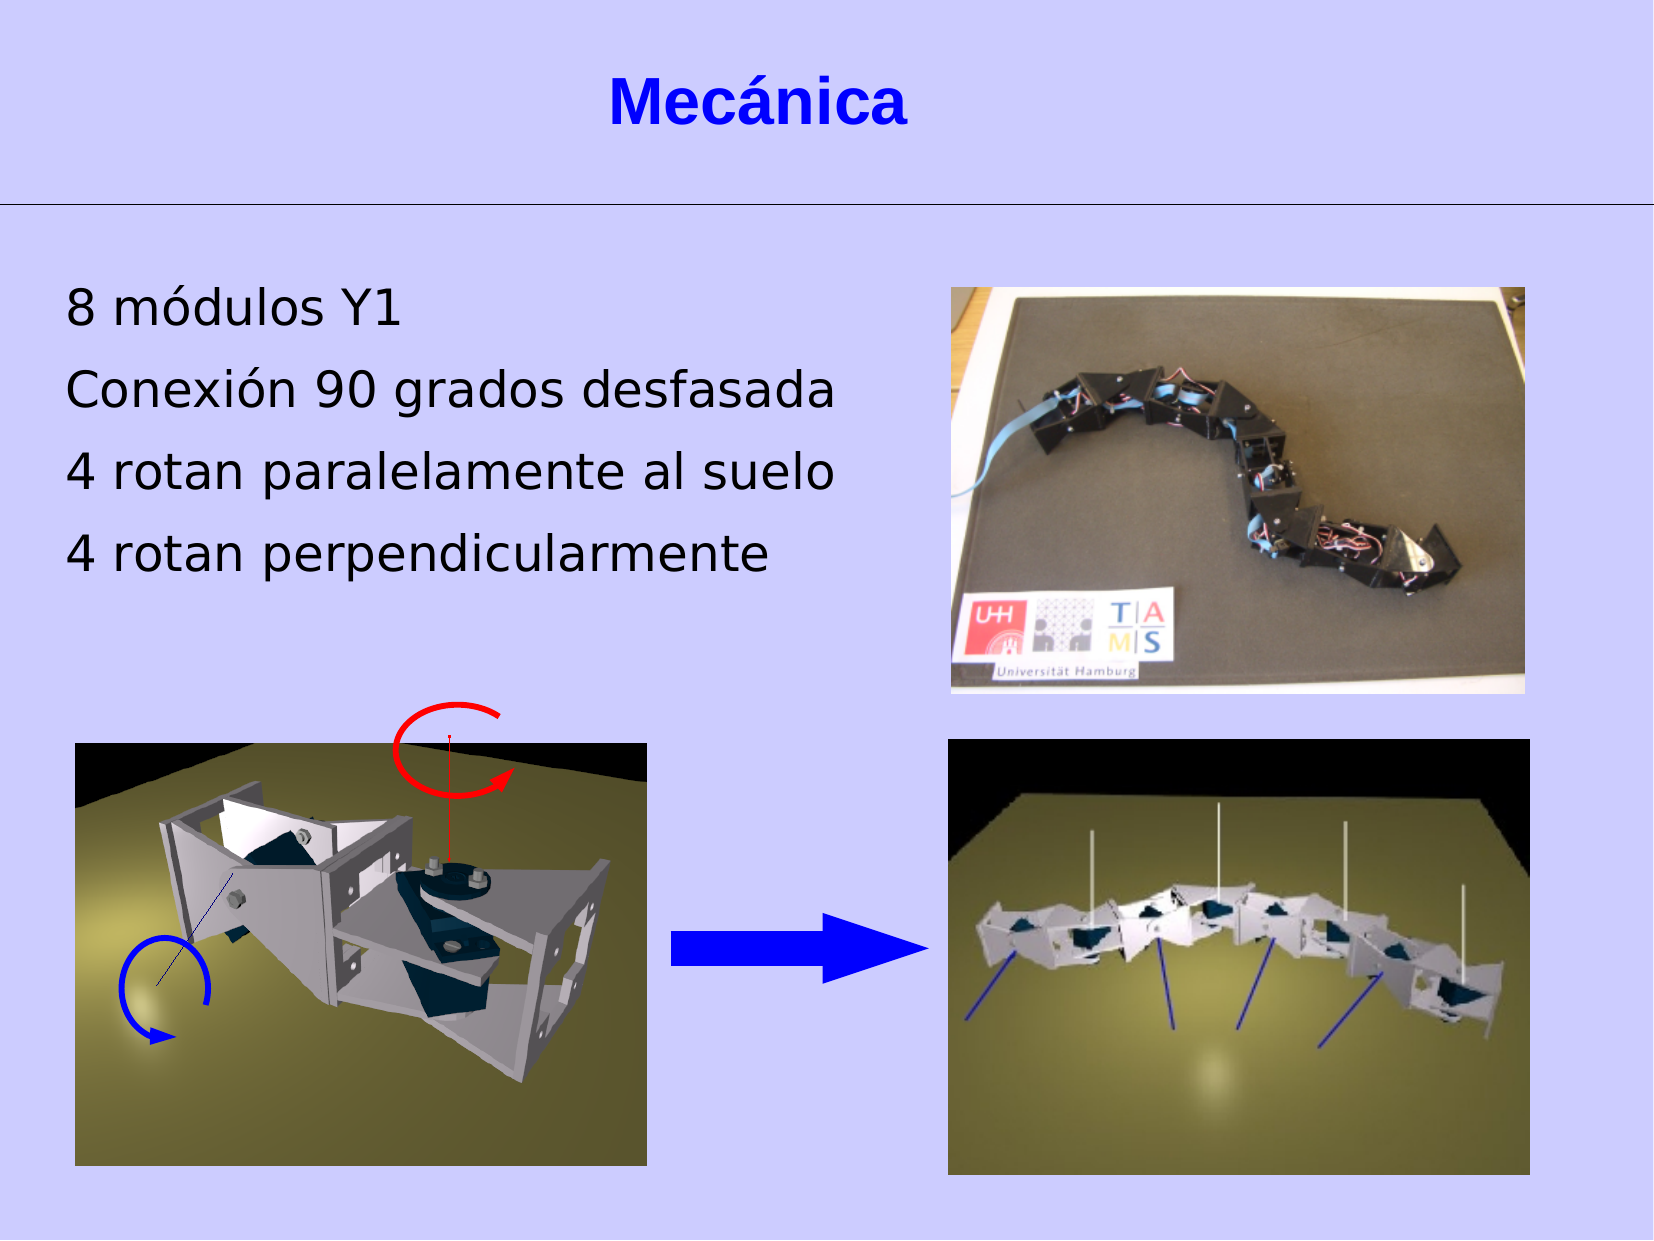

# Mecánica
 8 módulos Y1
 Conexión 90 grados desfasada
 4 rotan paralelamente al suelo
 4 rotan perpendicularmente